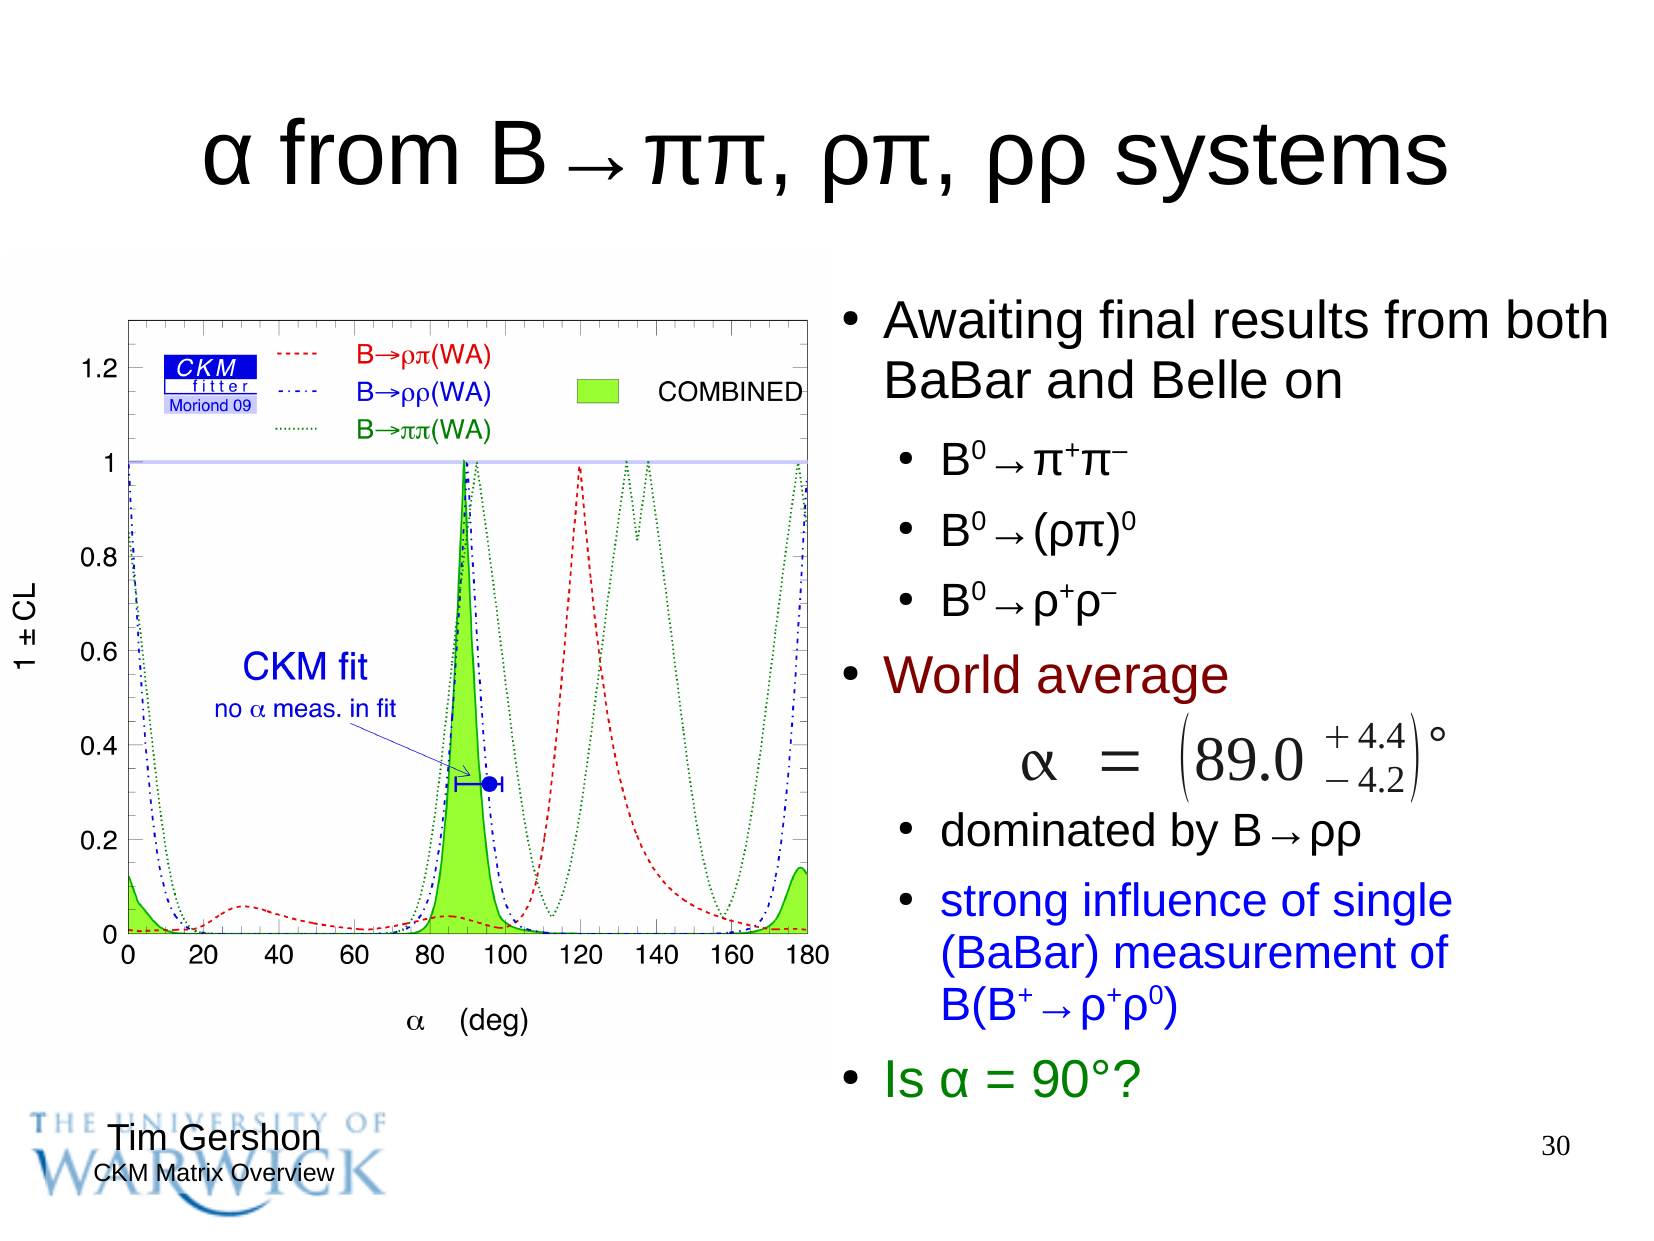

# α from B→ππ, ρπ, ρρ systems
Awaiting final results from both BaBar and Belle on
B0→π+π–
B0→(ρπ)0
B0→ρ+ρ–
World average
dominated by B→ρρ
strong influence of single (BaBar) measurement of B(B+→ρ+ρ0)
Is α = 90°?
Tim Gershon
CKM Matrix Overview
30